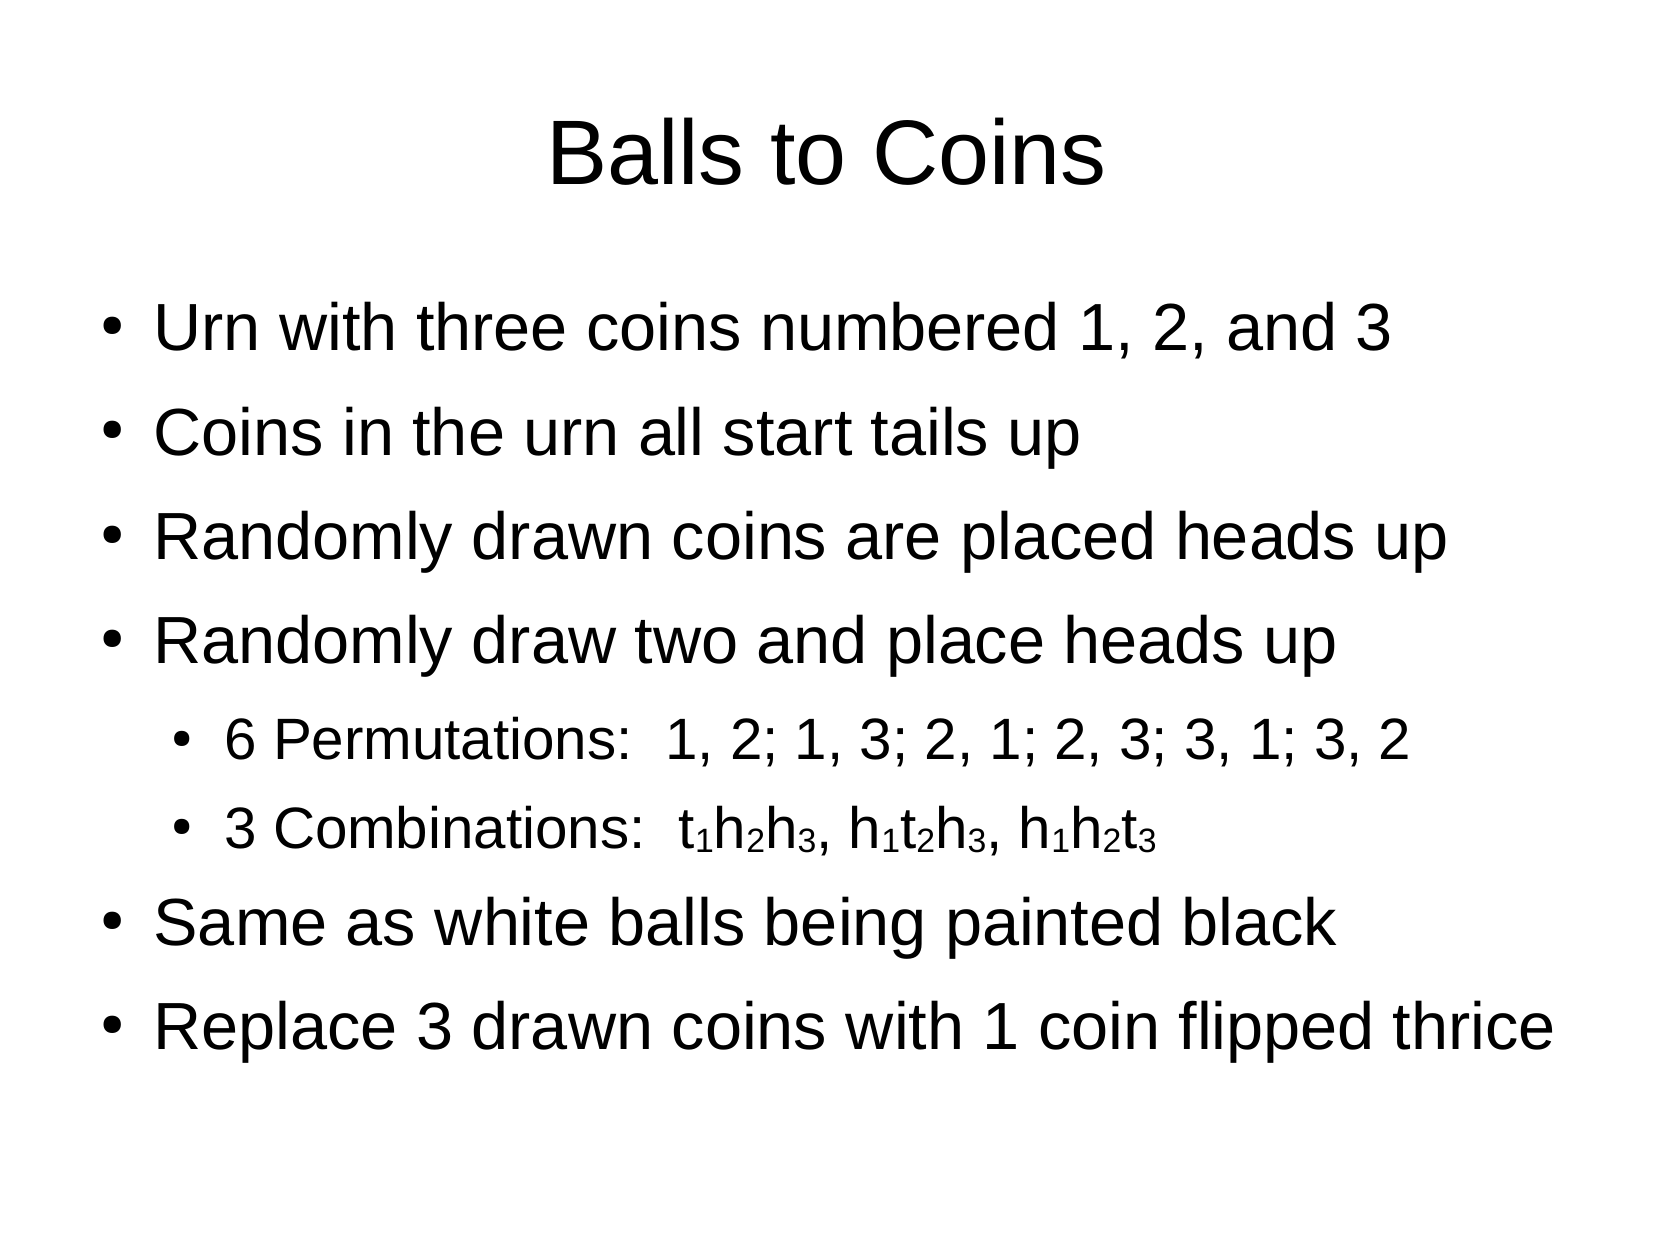

Balls to Coins
# Urn with three coins numbered 1, 2, and 3
Coins in the urn all start tails up
Randomly drawn coins are placed heads up
Randomly draw two and place heads up
6 Permutations: 1, 2; 1, 3; 2, 1; 2, 3; 3, 1; 3, 2
3 Combinations: t1h2h3, h1t2h3, h1h2t3
Same as white balls being painted black
Replace 3 drawn coins with 1 coin flipped thrice